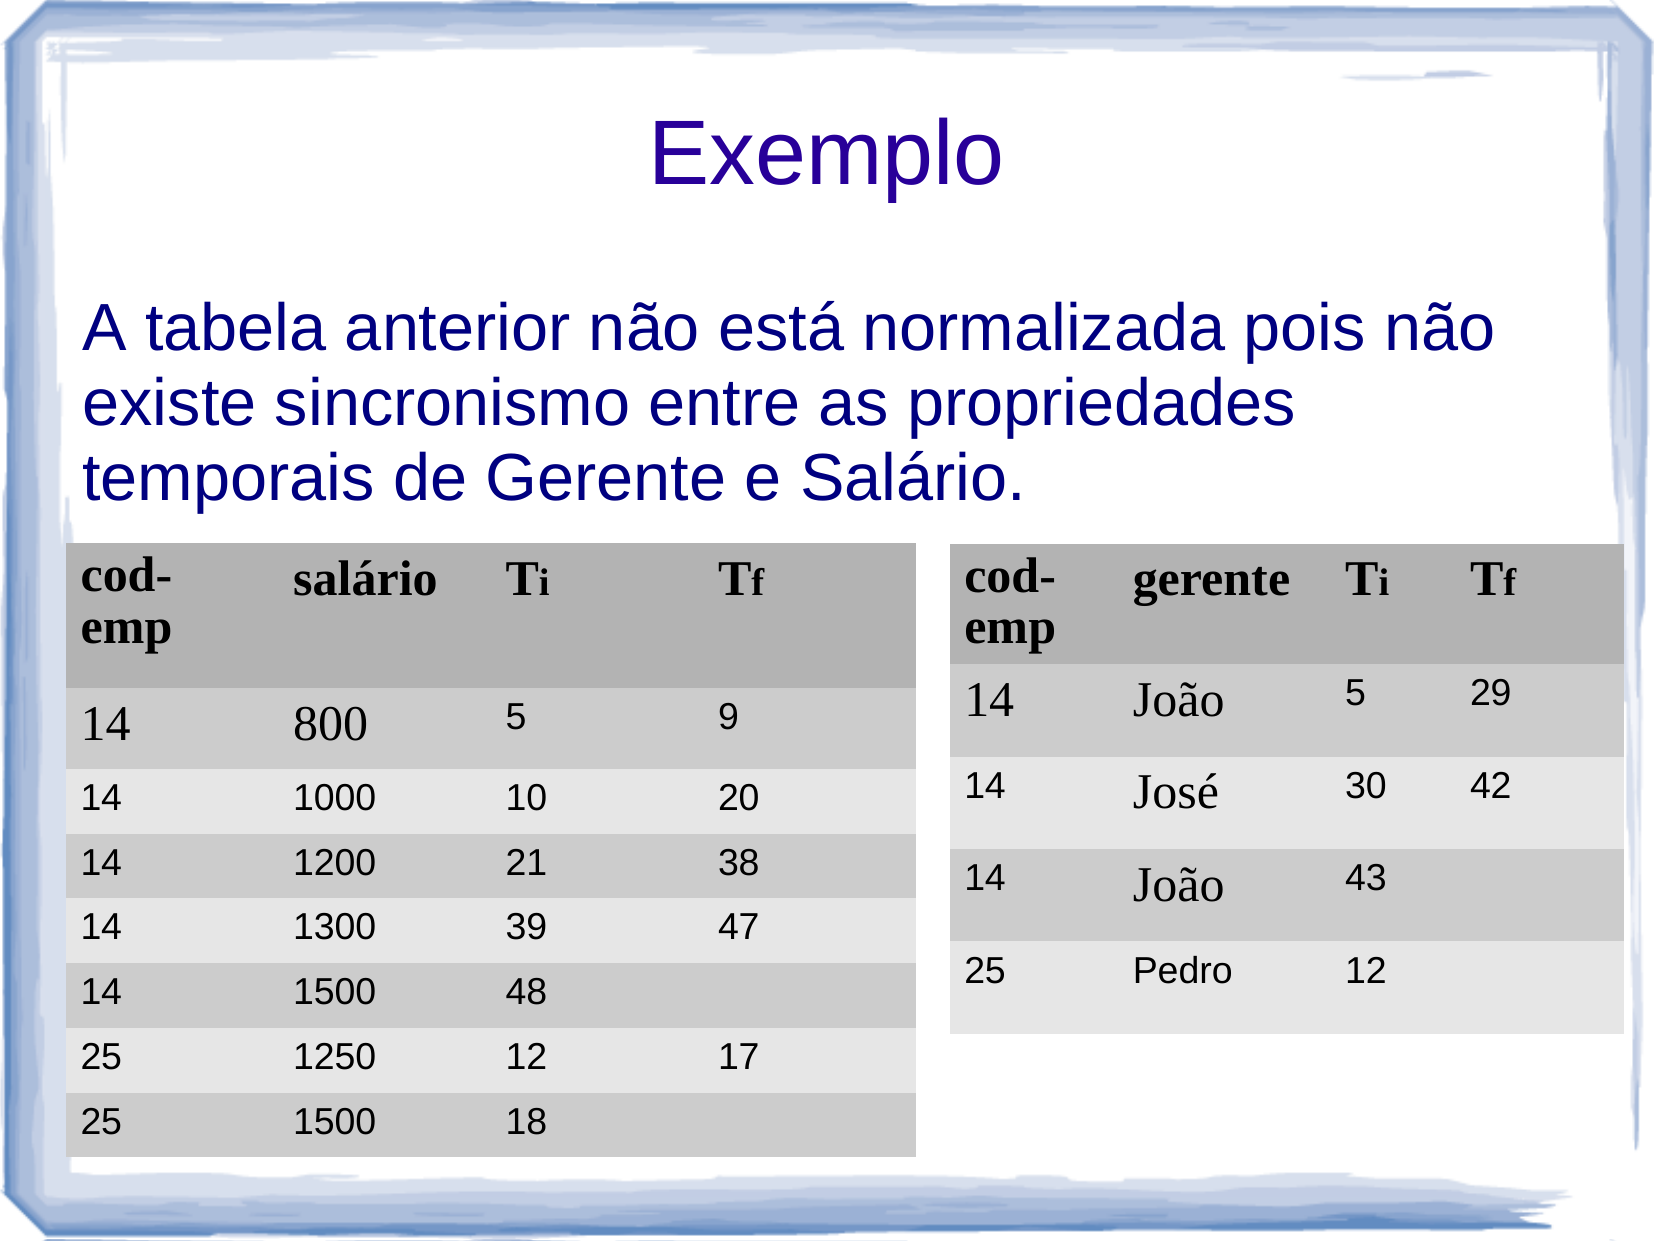

# Exemplo
A tabela anterior não está normalizada pois não existe sincronismo entre as propriedades temporais de Gerente e Salário.
| cod-emp | salário | Ti | Tf |
| --- | --- | --- | --- |
| 14 | 800 | 5 | 9 |
| 14 | 1000 | 10 | 20 |
| 14 | 1200 | 21 | 38 |
| 14 | 1300 | 39 | 47 |
| 14 | 1500 | 48 | |
| 25 | 1250 | 12 | 17 |
| 25 | 1500 | 18 | |
| cod-emp | gerente | Ti | Tf |
| --- | --- | --- | --- |
| 14 | João | 5 | 29 |
| 14 | José | 30 | 42 |
| 14 | João | 43 | |
| 25 | Pedro | 12 | |